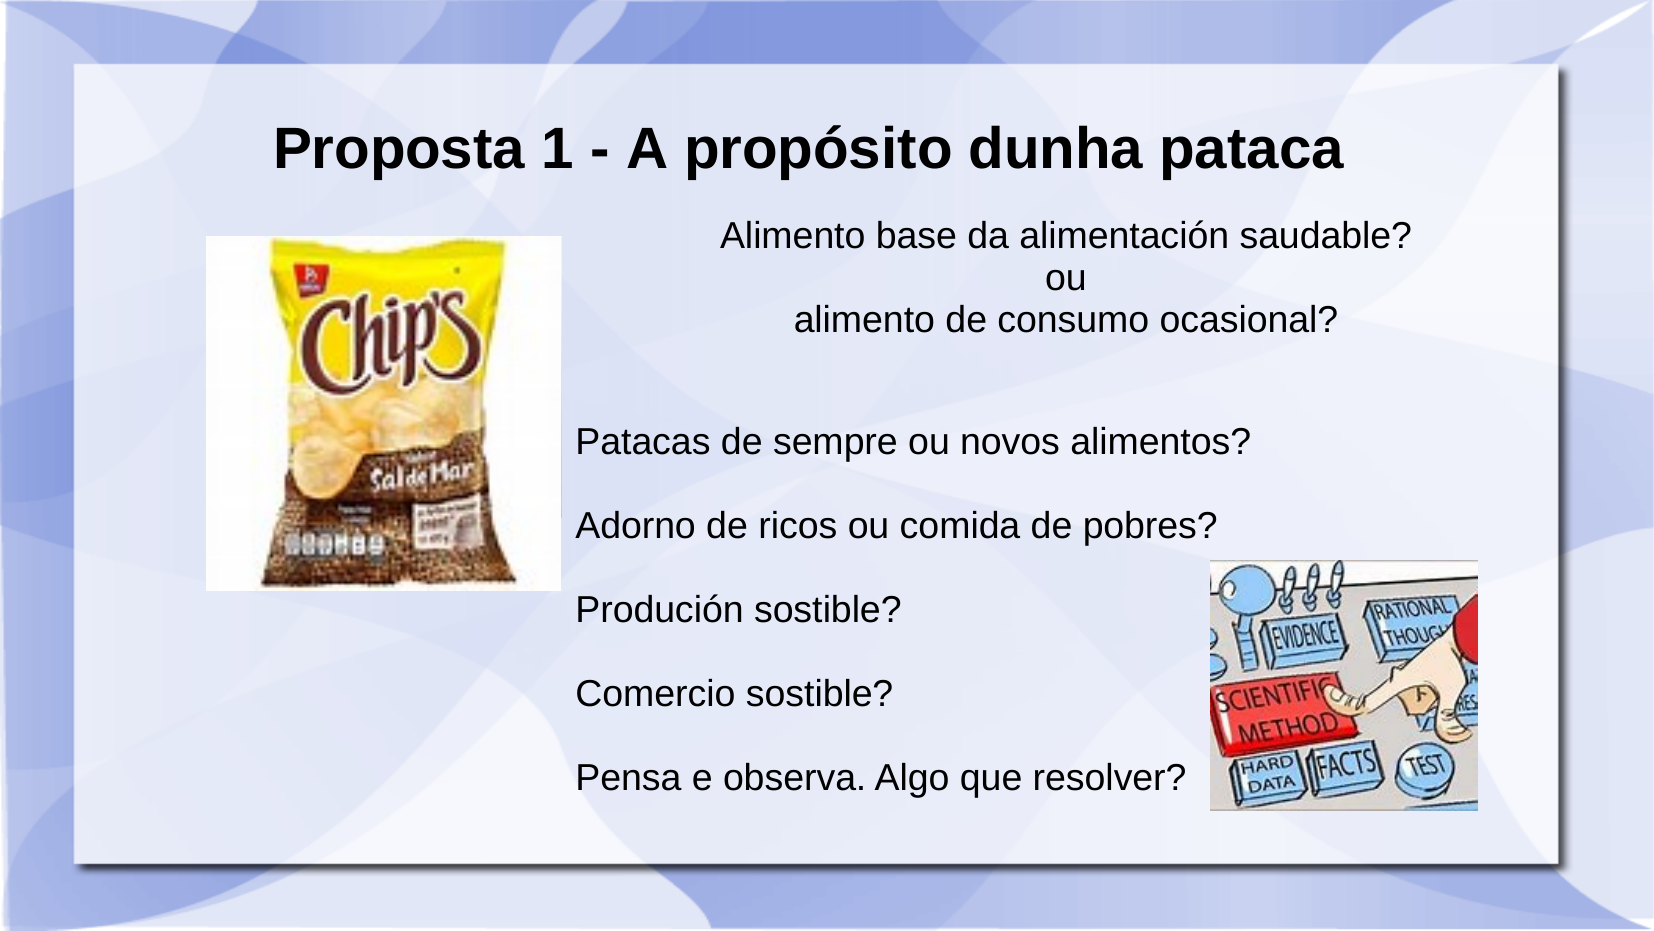

# Proposta 1 - A propósito dunha pataca
Alimento base da alimentación saudable?
ou
alimento de consumo ocasional?
Patacas de sempre ou novos alimentos?
Adorno de ricos ou comida de pobres?
Produción sostible?
Comercio sostible?
Pensa e observa. Algo que resolver?